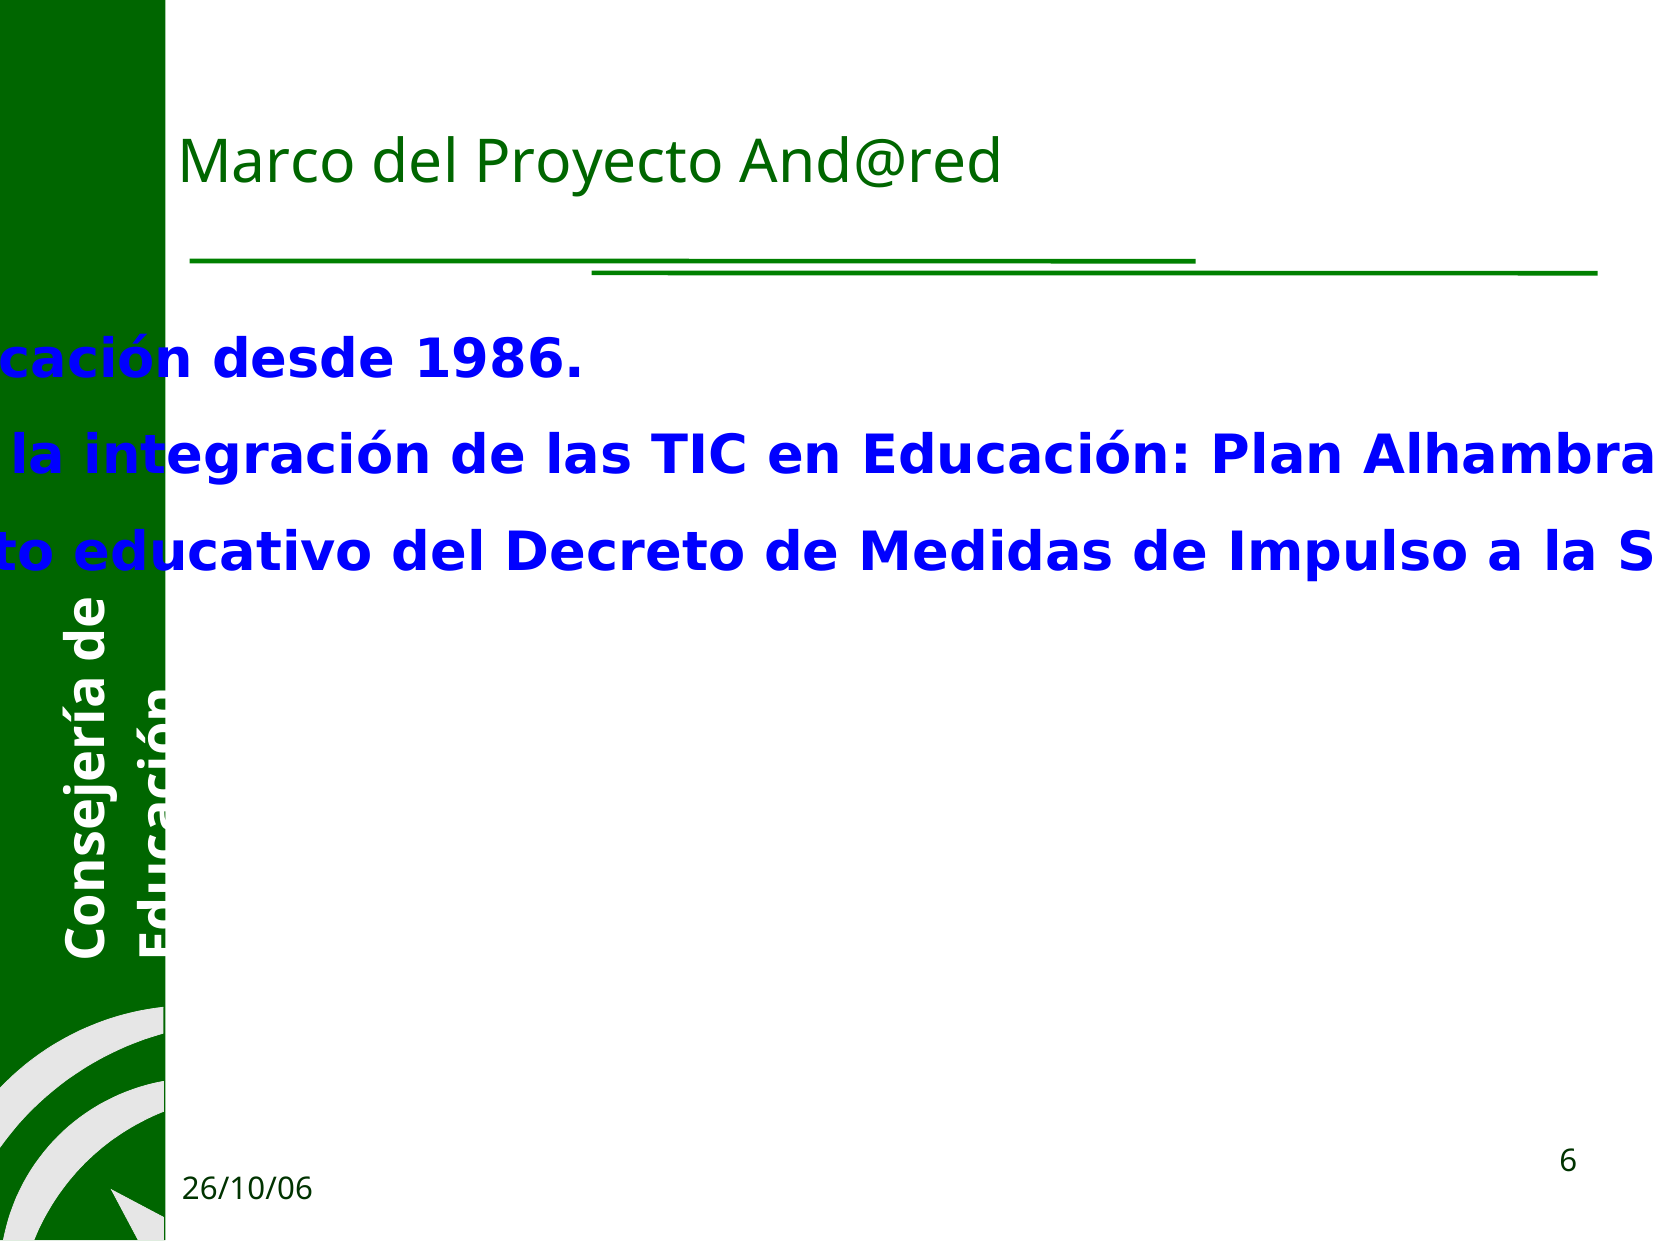

Marco del Proyecto And@red
Andalucía tiene competencias en materia de Educación desde 1986.
Contamos con una experiencia rica y dilatada en la integración de las TIC en Educación: Plan Alhambra, Averroes, RedAula...
El proyecto And@red es la concreción en el ámbito educativo del Decreto de Medidas de Impulso a la Sociedad del Conocimiento en Andalucía (marzo 2003).
6